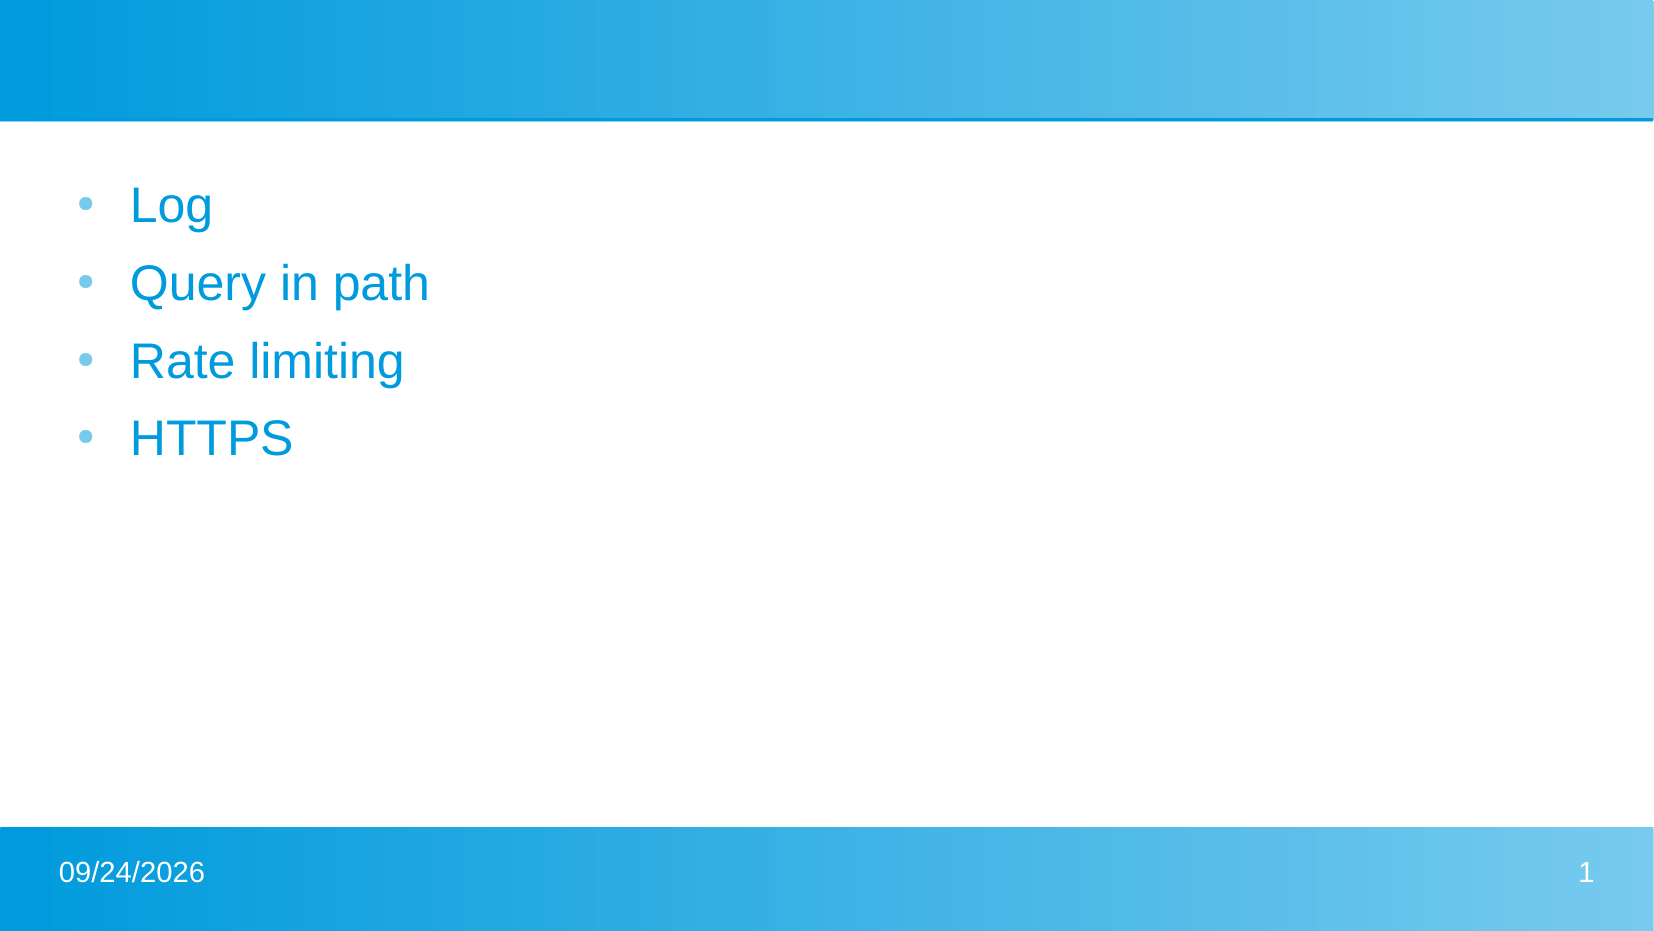

#
Log
Query in path
Rate limiting
HTTPS
1